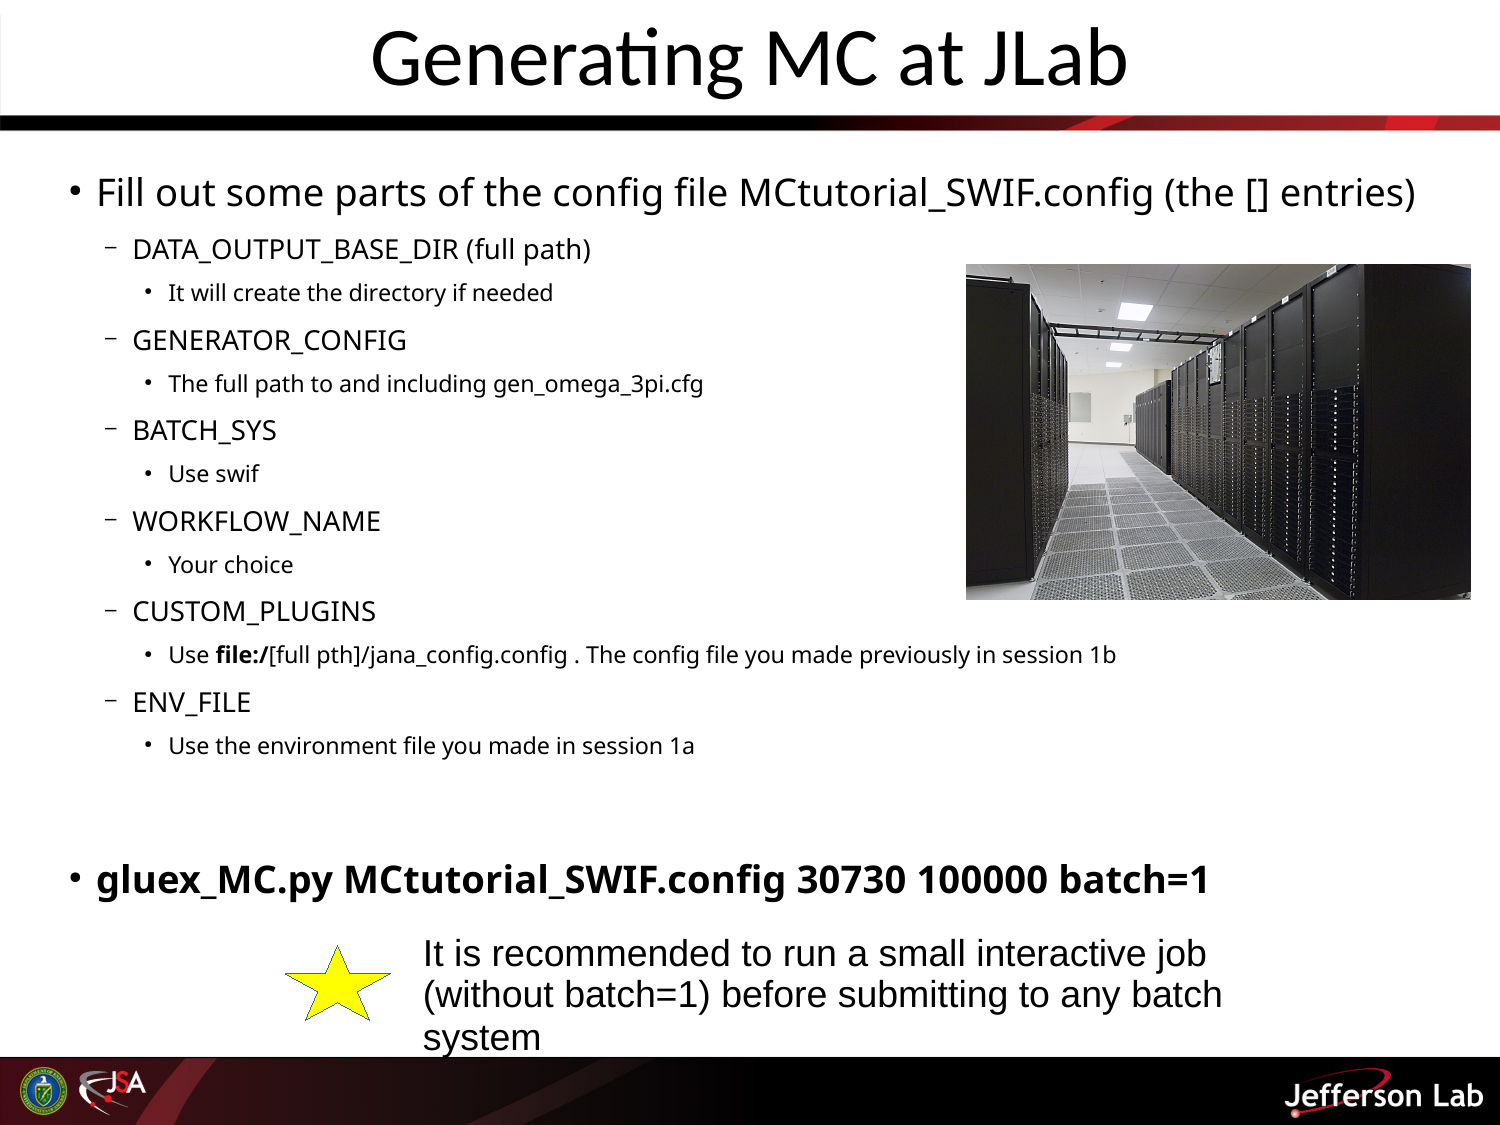

# Generating MC at JLab
Fill out some parts of the config file MCtutorial_SWIF.config (the [] entries)
DATA_OUTPUT_BASE_DIR (full path)
It will create the directory if needed
GENERATOR_CONFIG
The full path to and including gen_omega_3pi.cfg
BATCH_SYS
Use swif
WORKFLOW_NAME
Your choice
CUSTOM_PLUGINS
Use file:/[full pth]/jana_config.config . The config file you made previously in session 1b
ENV_FILE
Use the environment file you made in session 1a
gluex_MC.py MCtutorial_SWIF.config 30730 100000 batch=1
It is recommended to run a small interactive job (without batch=1) before submitting to any batch system